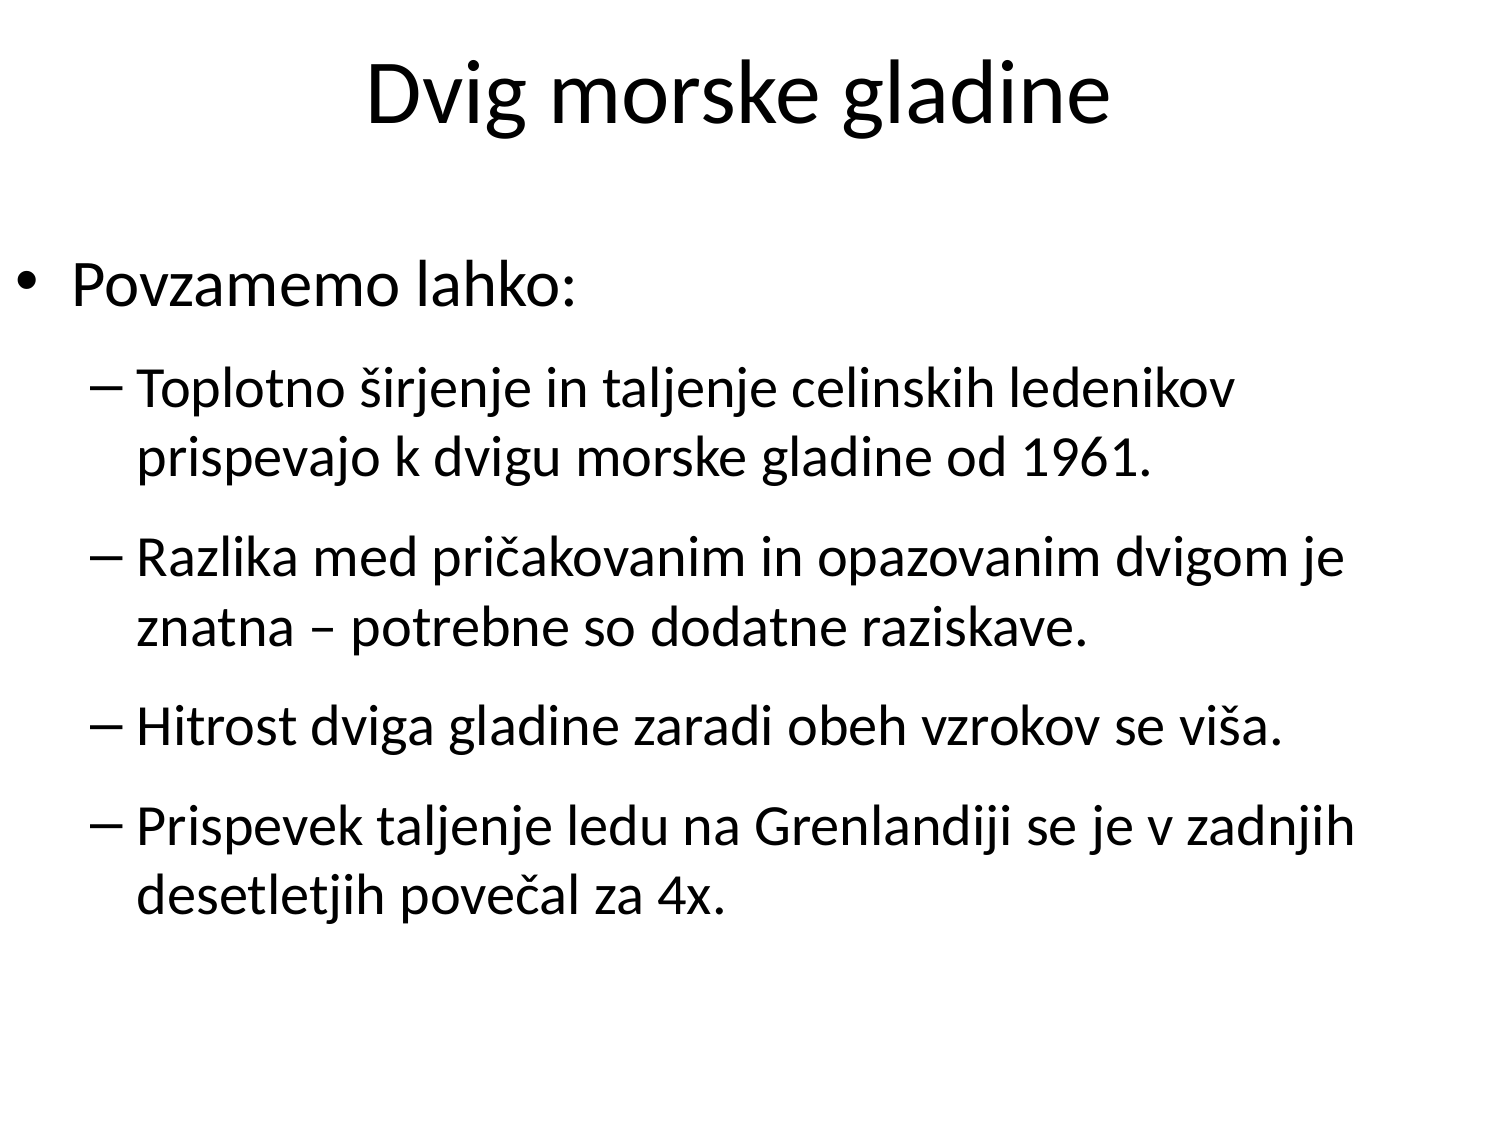

# Dvig morske gladine
Povzamemo lahko:
Toplotno širjenje in taljenje celinskih ledenikov prispevajo k dvigu morske gladine od 1961.
Razlika med pričakovanim in opazovanim dvigom je znatna – potrebne so dodatne raziskave.
Hitrost dviga gladine zaradi obeh vzrokov se viša.
Prispevek taljenje ledu na Grenlandiji se je v zadnjih desetletjih povečal za 4x.